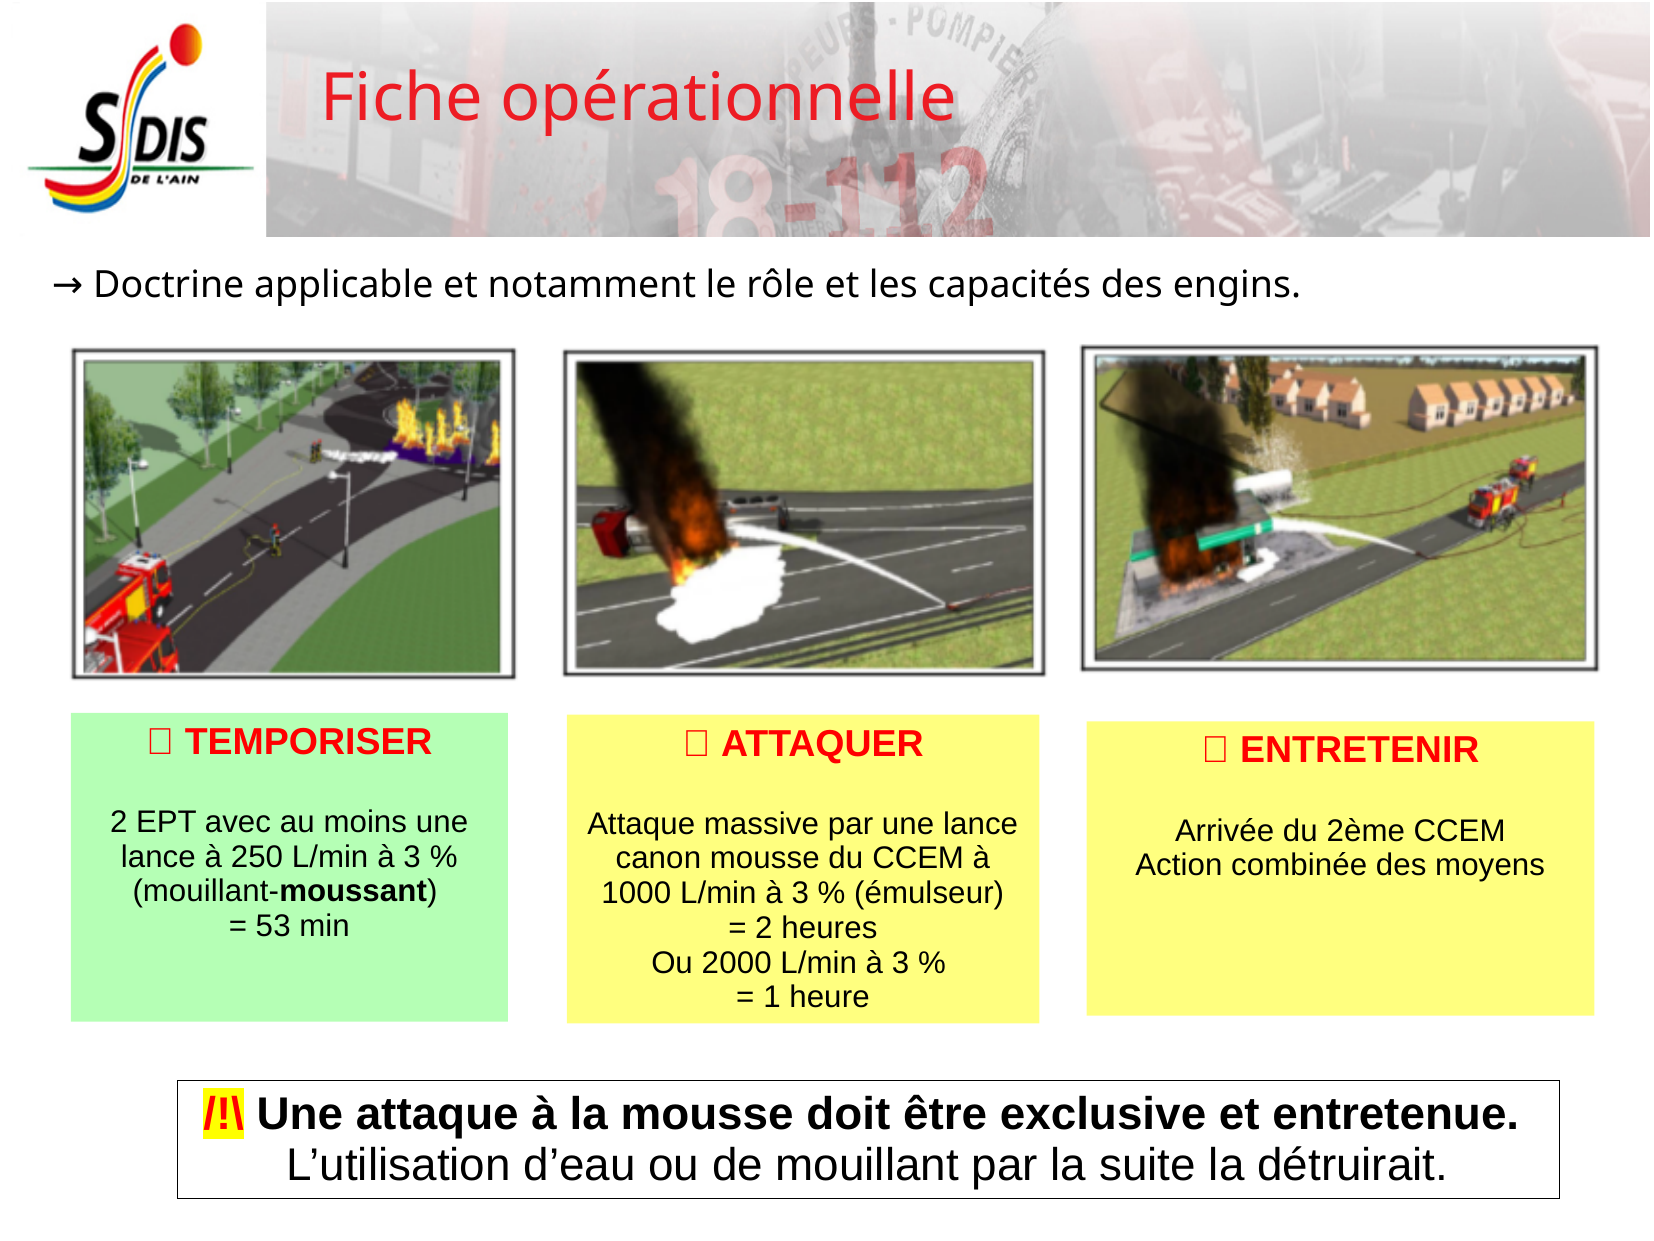

Fiche opérationnelle
→ Doctrine applicable et notamment le rôle et les capacités des engins.
 TEMPORISER
2 EPT avec au moins une lance à 250 L/min à 3 % (mouillant-moussant)
= 53 min
 ATTAQUER
Attaque massive par une lance canon mousse du CCEM à 1000 L/min à 3 % (émulseur)
= 2 heures
Ou 2000 L/min à 3 %
= 1 heure
 ENTRETENIR
Arrivée du 2ème CCEM
Action combinée des moyens
/!\ Une attaque à la mousse doit être exclusive et entretenue.
L’utilisation d’eau ou de mouillant par la suite la détruirait.